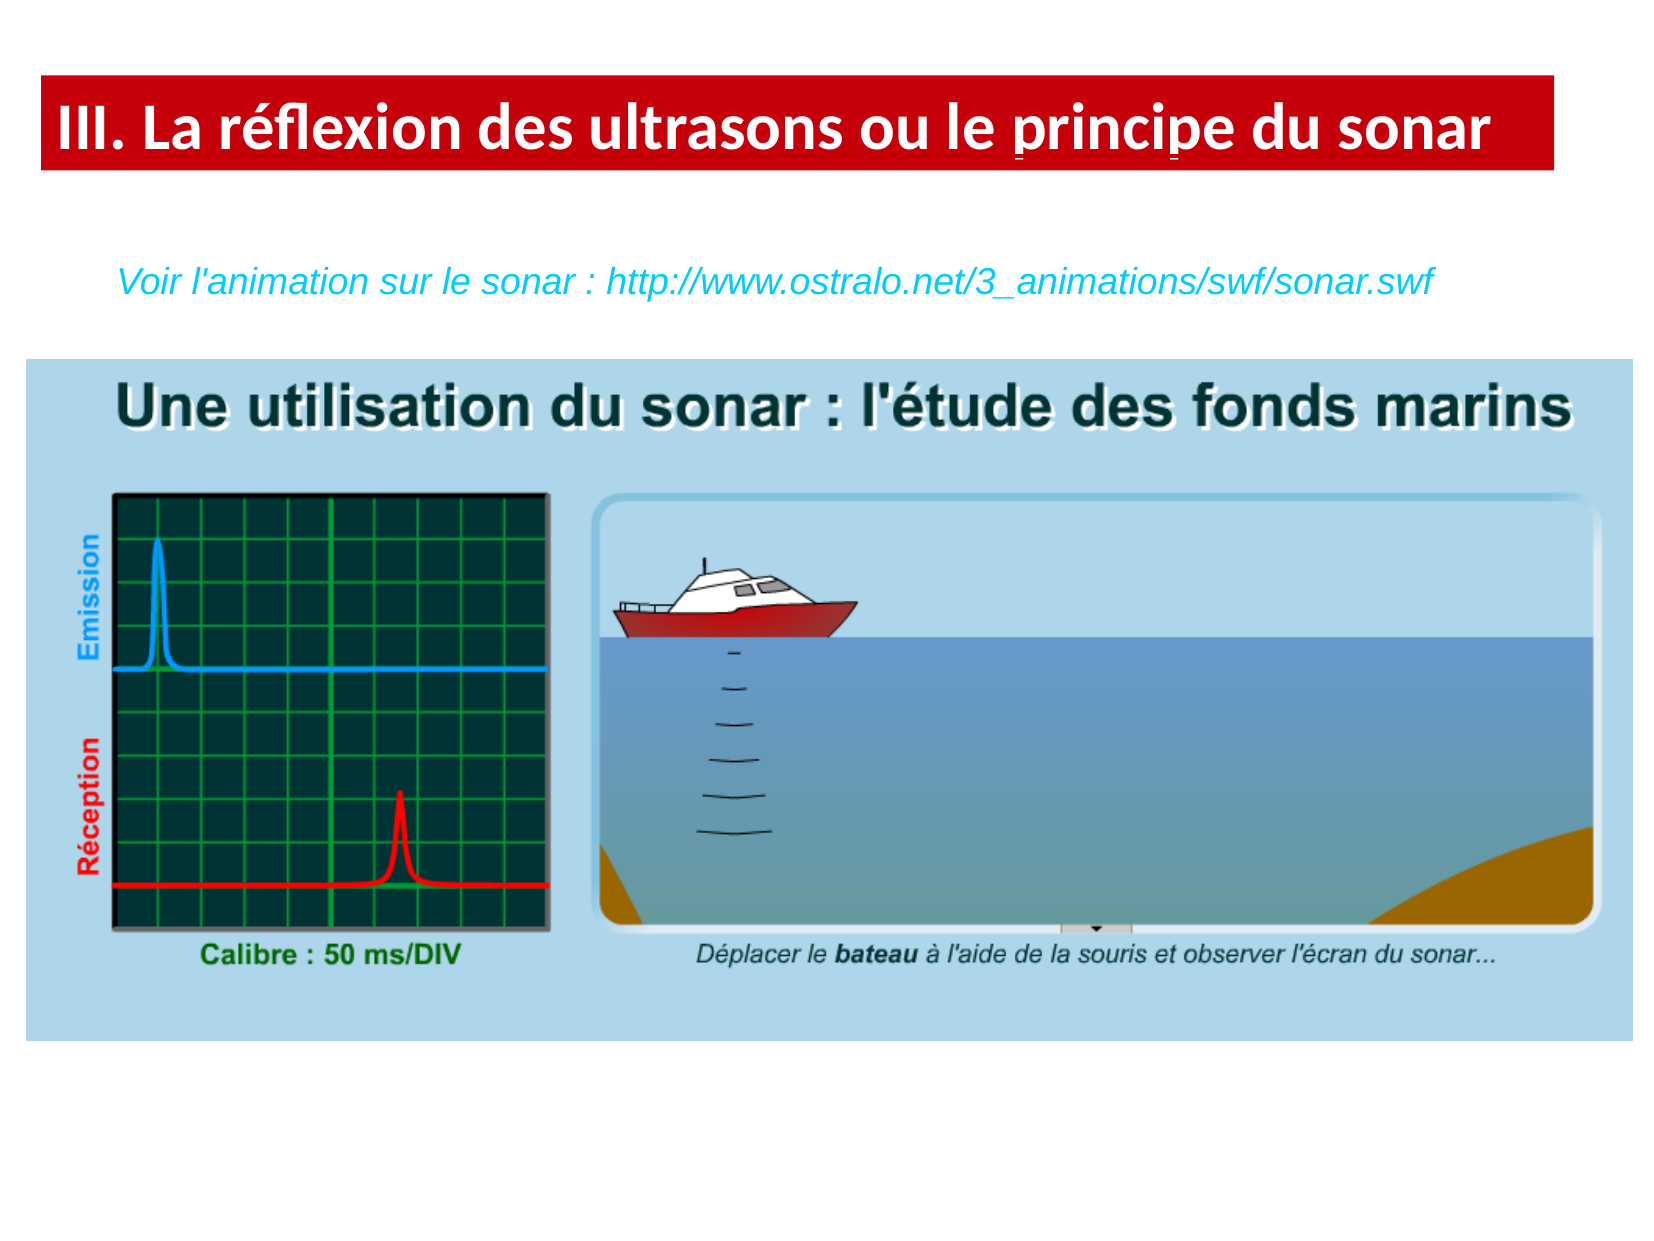

III. La réflexion des ultrasons ou le principe du sonar
Voir l'animation sur le sonar : http://www.ostralo.net/3_animations/swf/sonar.swf